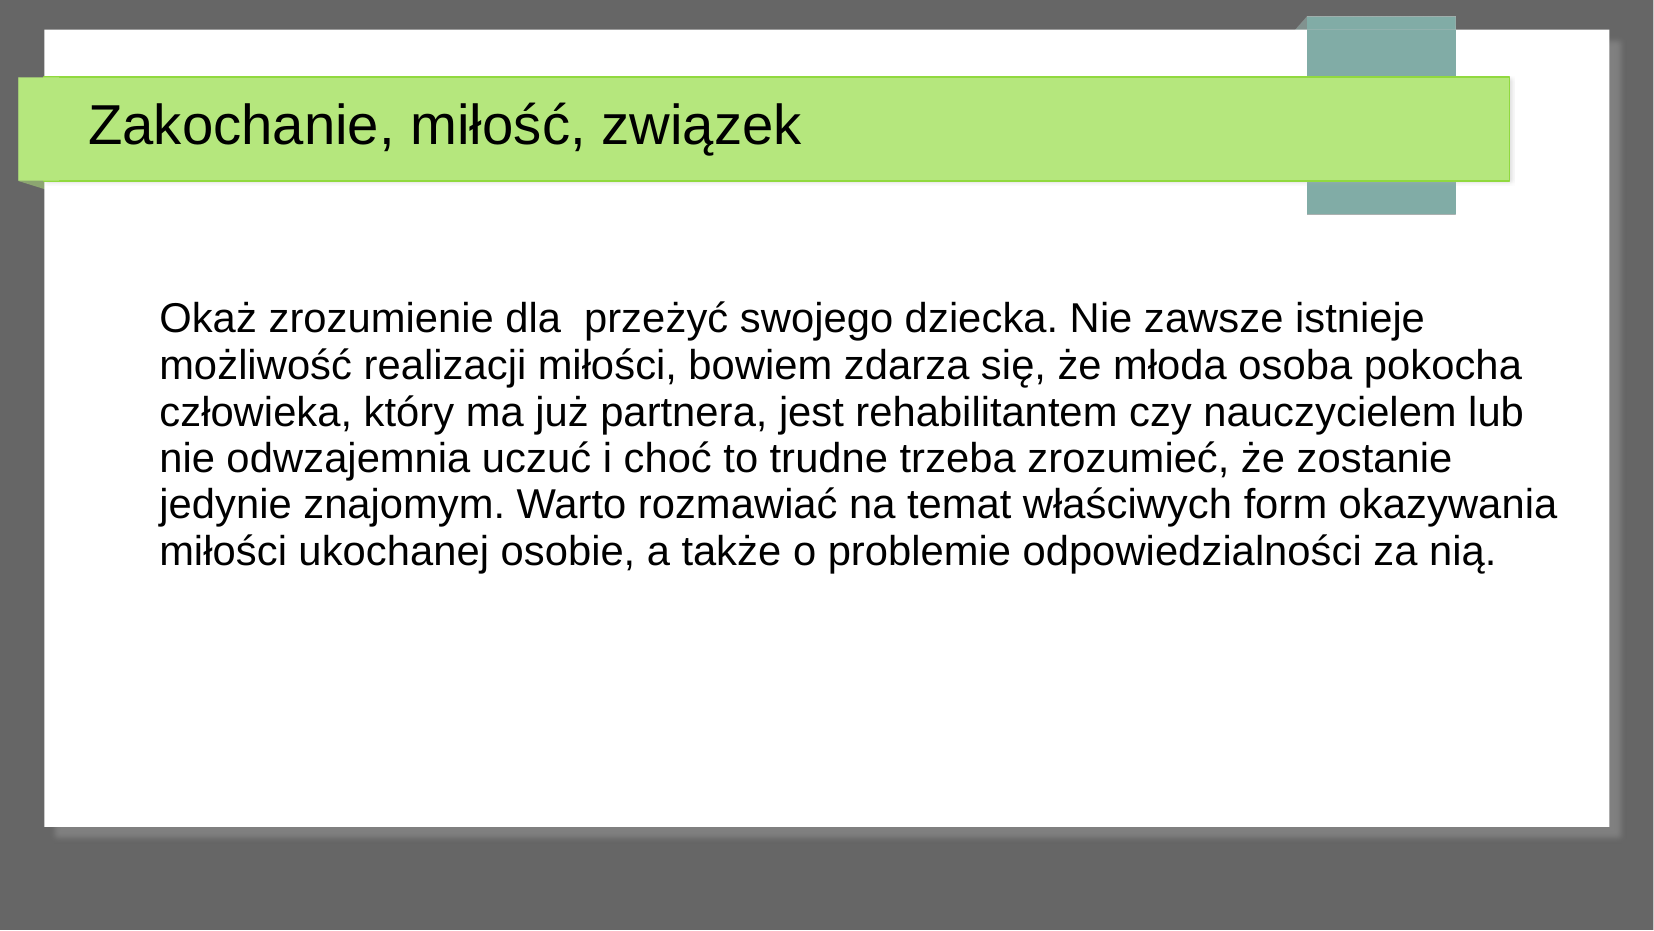

# Zakochanie, miłość, związek
Okaż zrozumienie dla przeżyć swojego dziecka. Nie zawsze istnieje możliwość realizacji miłości, bowiem zdarza się, że młoda osoba pokocha człowieka, który ma już partnera, jest rehabilitantem czy nauczycielem lub nie odwzajemnia uczuć i choć to trudne trzeba zrozumieć, że zostanie jedynie znajomym. Warto rozmawiać na temat właściwych form okazywania miłości ukochanej osobie, a także o problemie odpowiedzialności za nią.